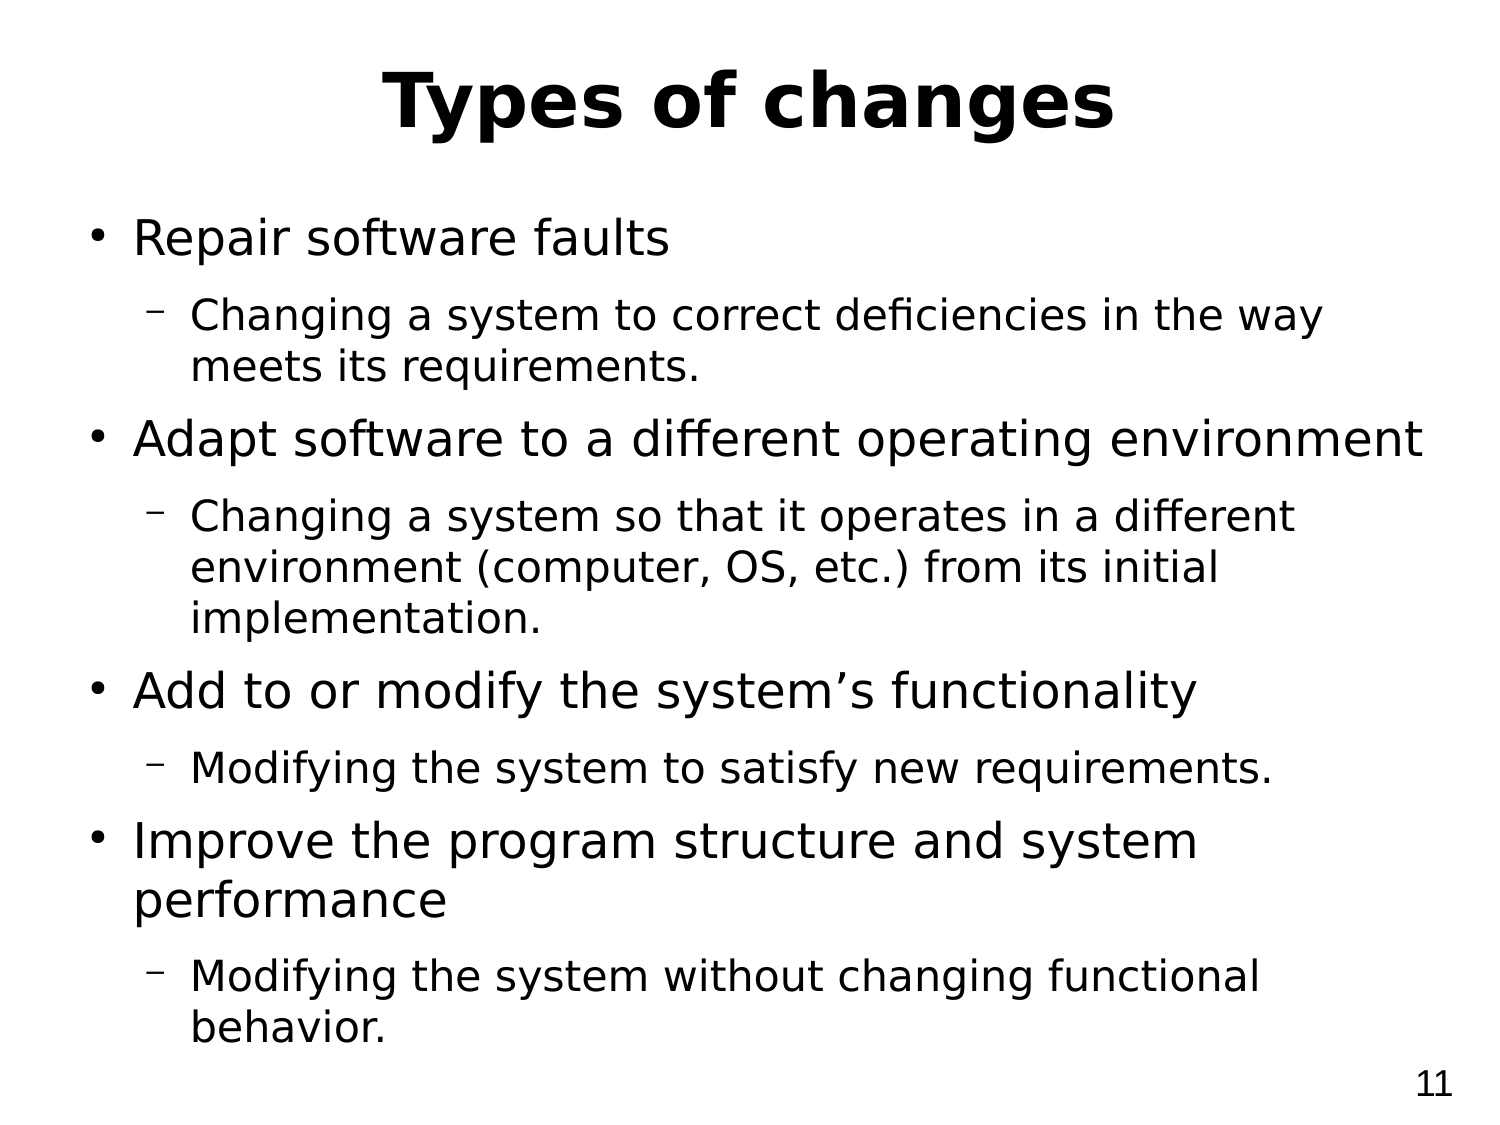

# Types of changes
Repair software faults
Changing a system to correct deficiencies in the way meets its requirements.
Adapt software to a different operating environment
Changing a system so that it operates in a different environment (computer, OS, etc.) from its initial implementation.
Add to or modify the system’s functionality
Modifying the system to satisfy new requirements.
Improve the program structure and system performance
Modifying the system without changing functional behavior.